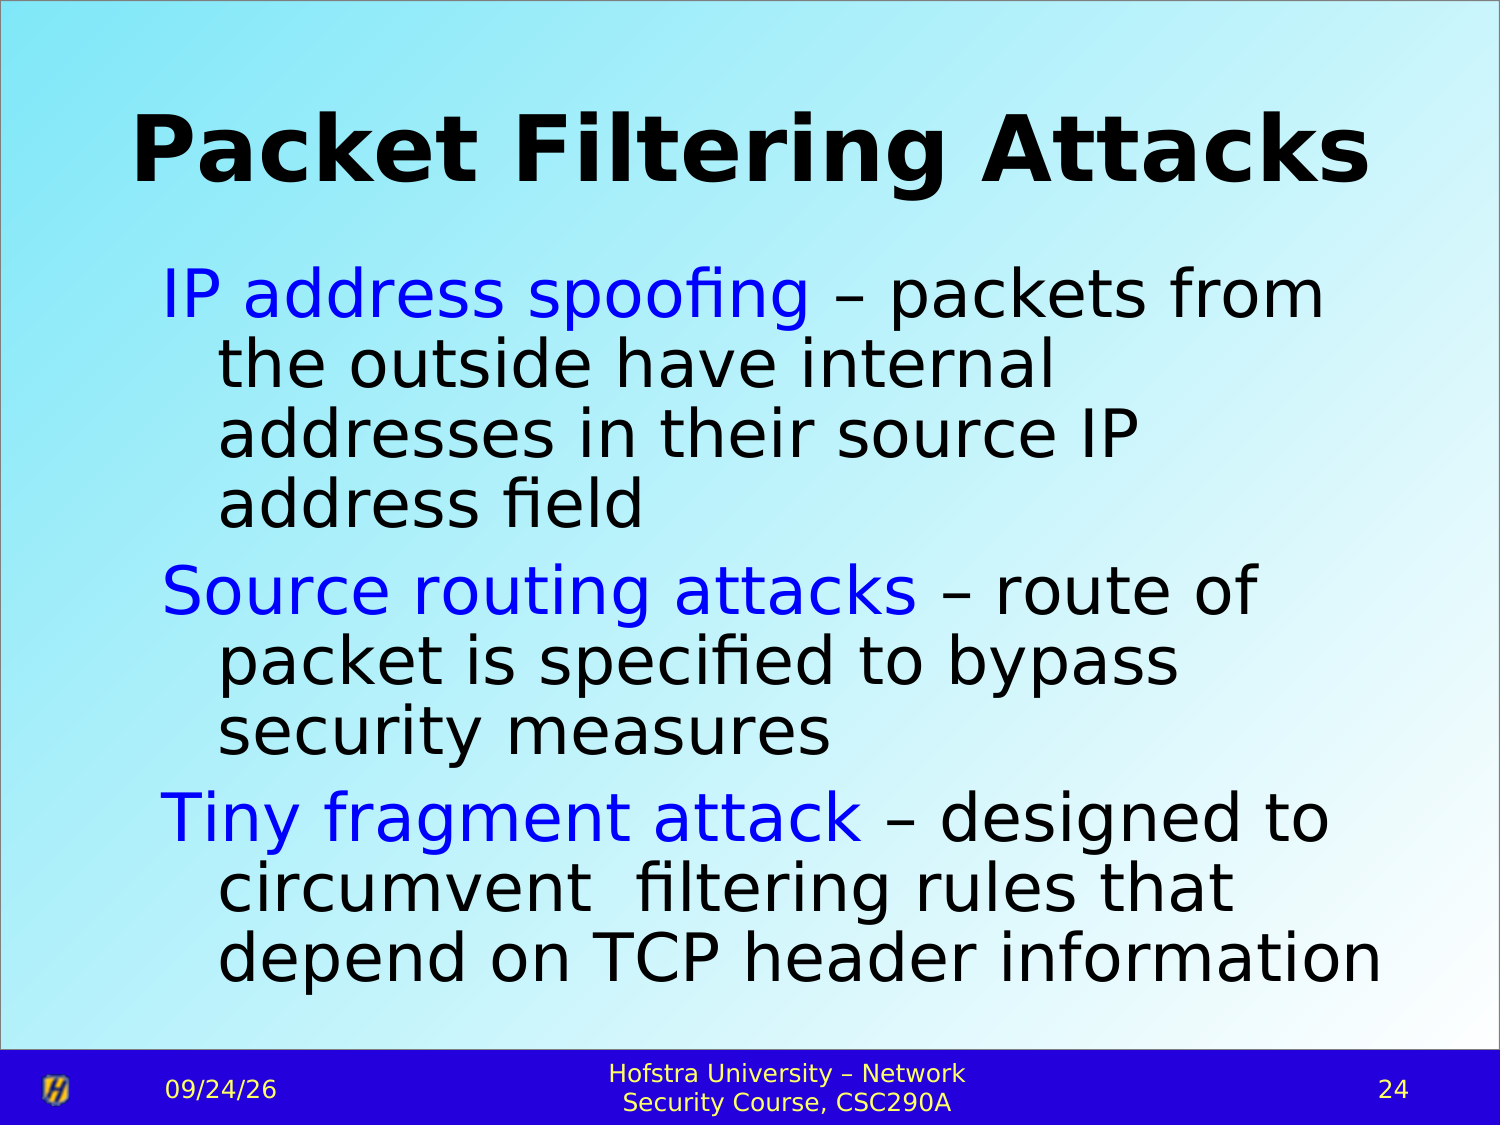

# Packet Filtering Attacks
IP address spoofing – packets from the outside have internal addresses in their source IP address field
Source routing attacks – route of packet is specified to bypass security measures
Tiny fragment attack – designed to circumvent filtering rules that depend on TCP header information
24